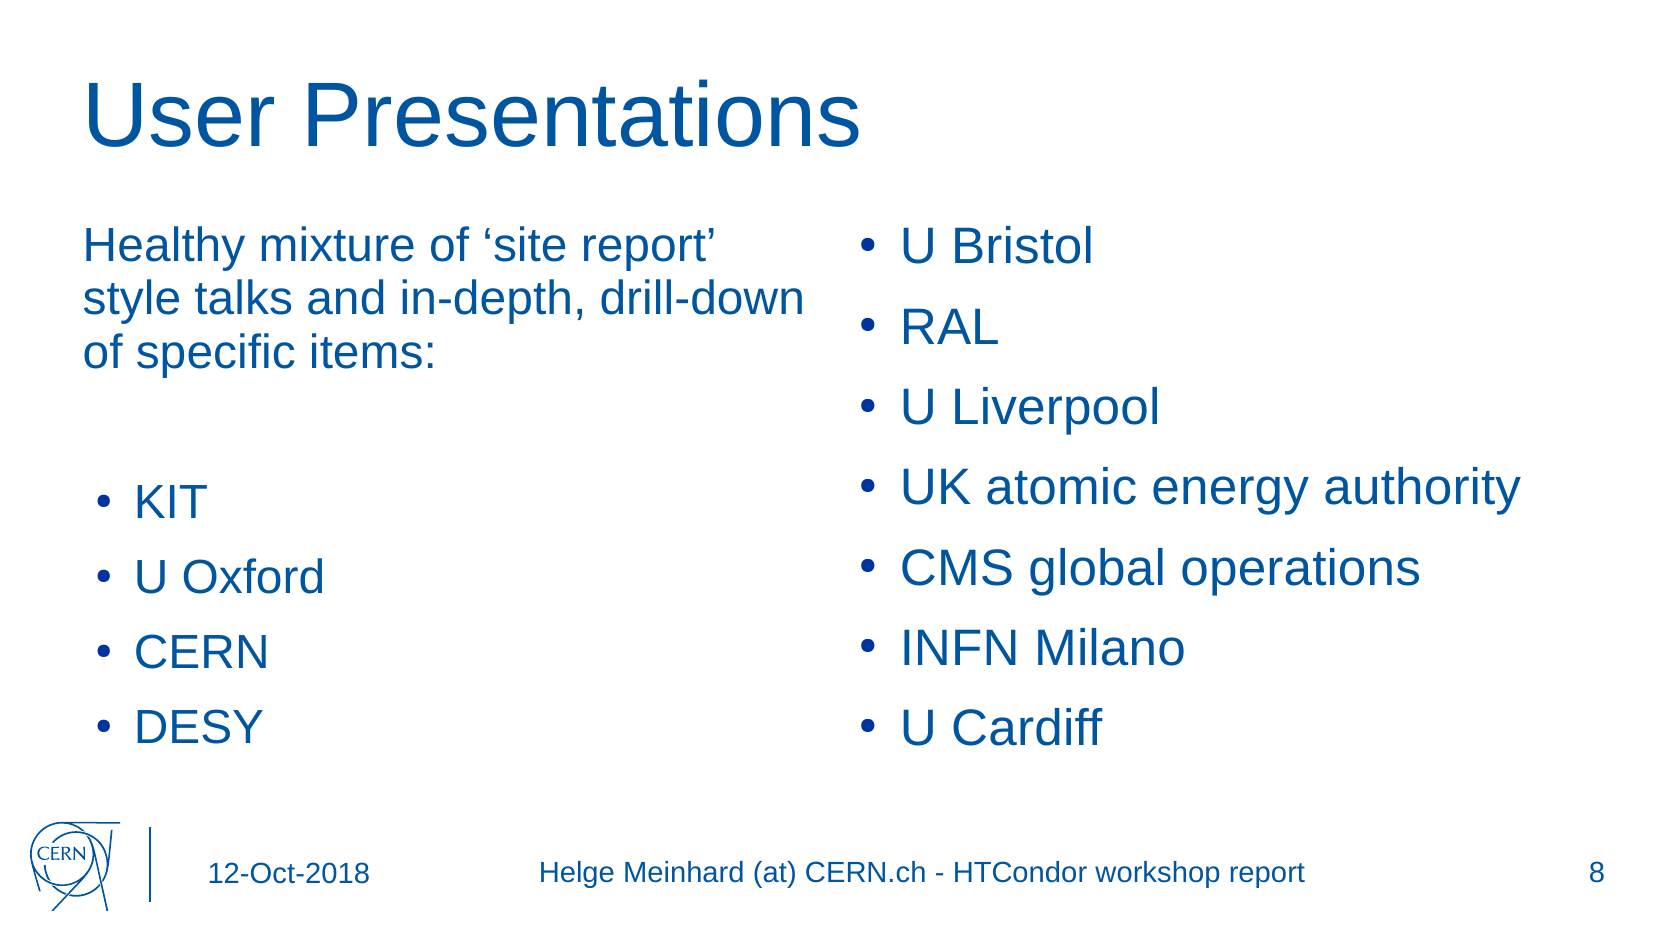

# User Presentations
Healthy mixture of ‘site report’ style talks and in-depth, drill-down of specific items:
KIT
U Oxford
CERN
DESY
U Bristol
RAL
U Liverpool
UK atomic energy authority
CMS global operations
INFN Milano
U Cardiff
Helge Meinhard (at) CERN.ch - HTCondor workshop report
8
12-Oct-2018